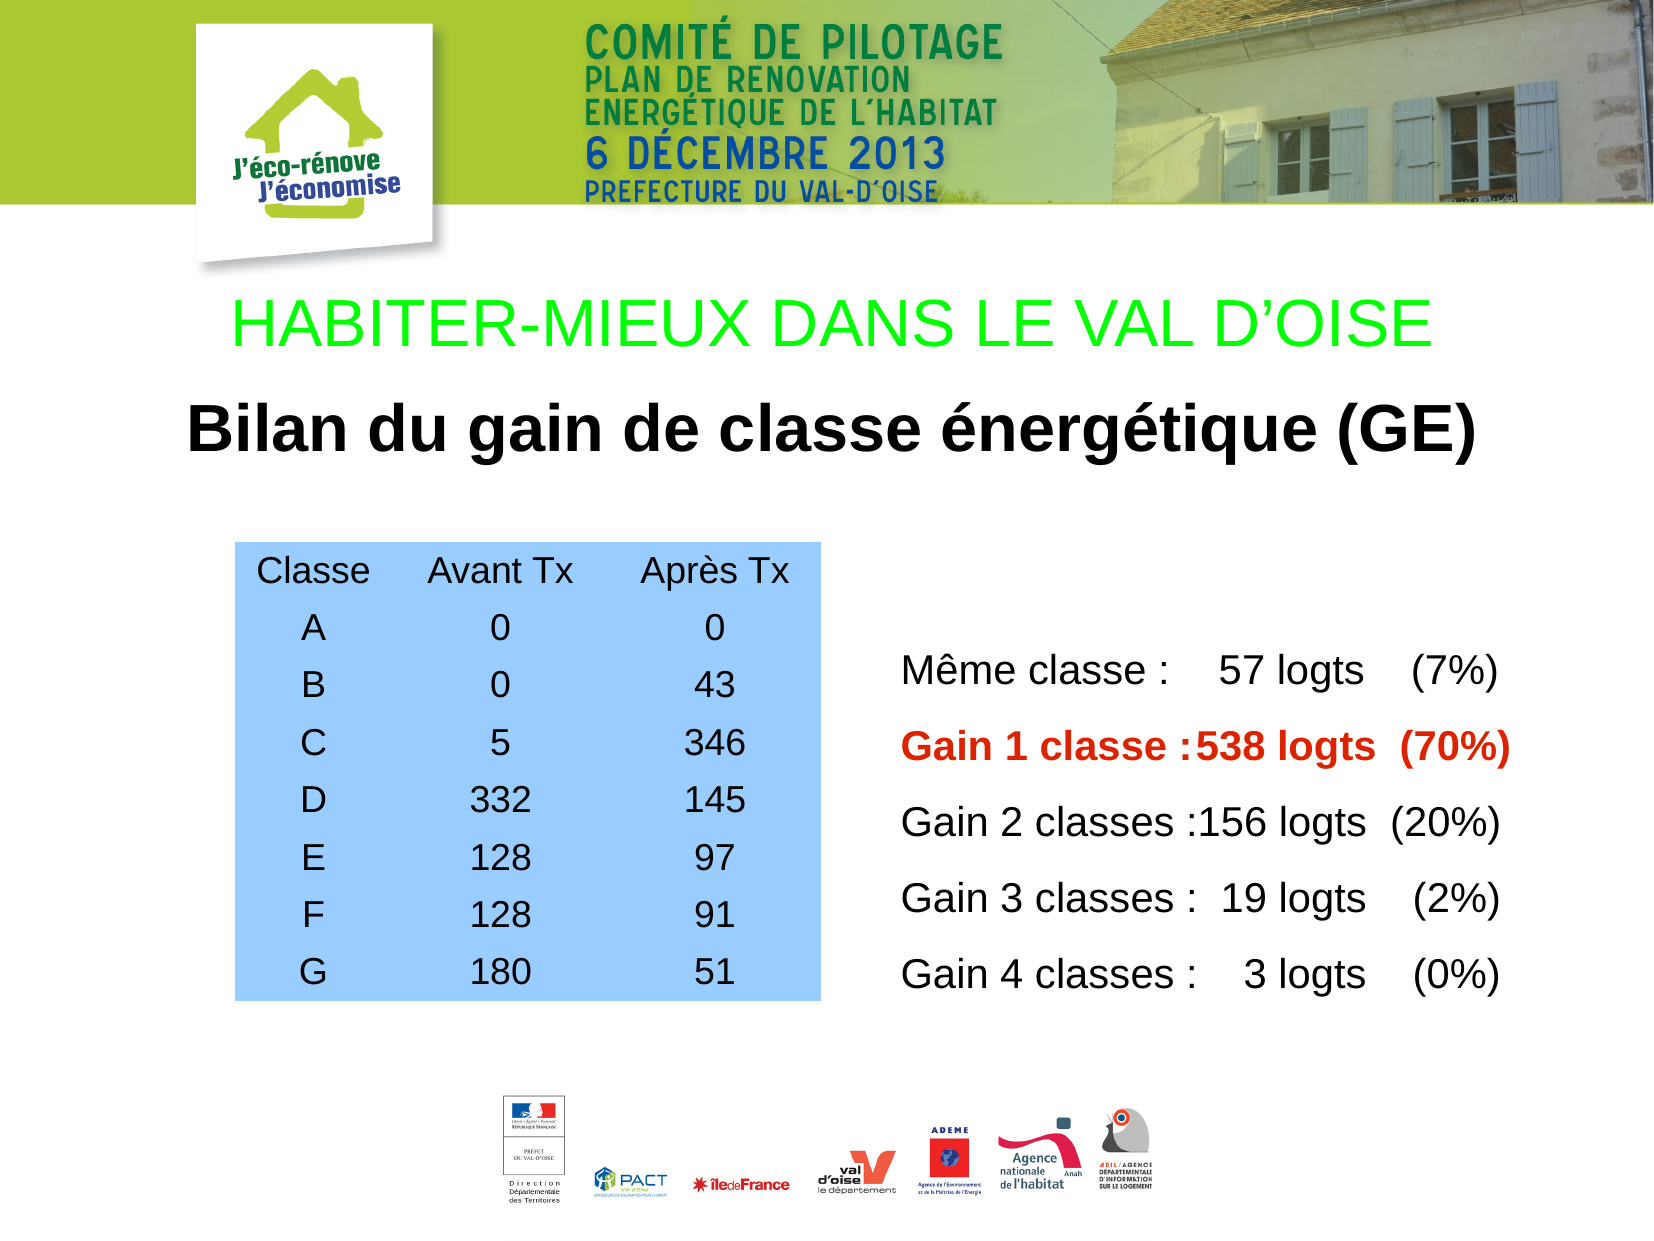

# HABITER-MIEUX DANS LE VAL D’OISE
Bilan du gain de classe énergétique (GE)
 											Même classe : 	 57 logts (7%)
 											Gain 1 classe :	538 logts (70%)
 											Gain 2 classes :156 logts (20%)
 											Gain 3 classes : 19 logts (2%)
 											Gain 4 classes : 3 logts (0%)
| Classe | Avant Tx | Après Tx |
| --- | --- | --- |
| A | 0 | 0 |
| B | 0 | 43 |
| C | 5 | 346 |
| D | 332 | 145 |
| E | 128 | 97 |
| F | 128 | 91 |
| G | 180 | 51 |